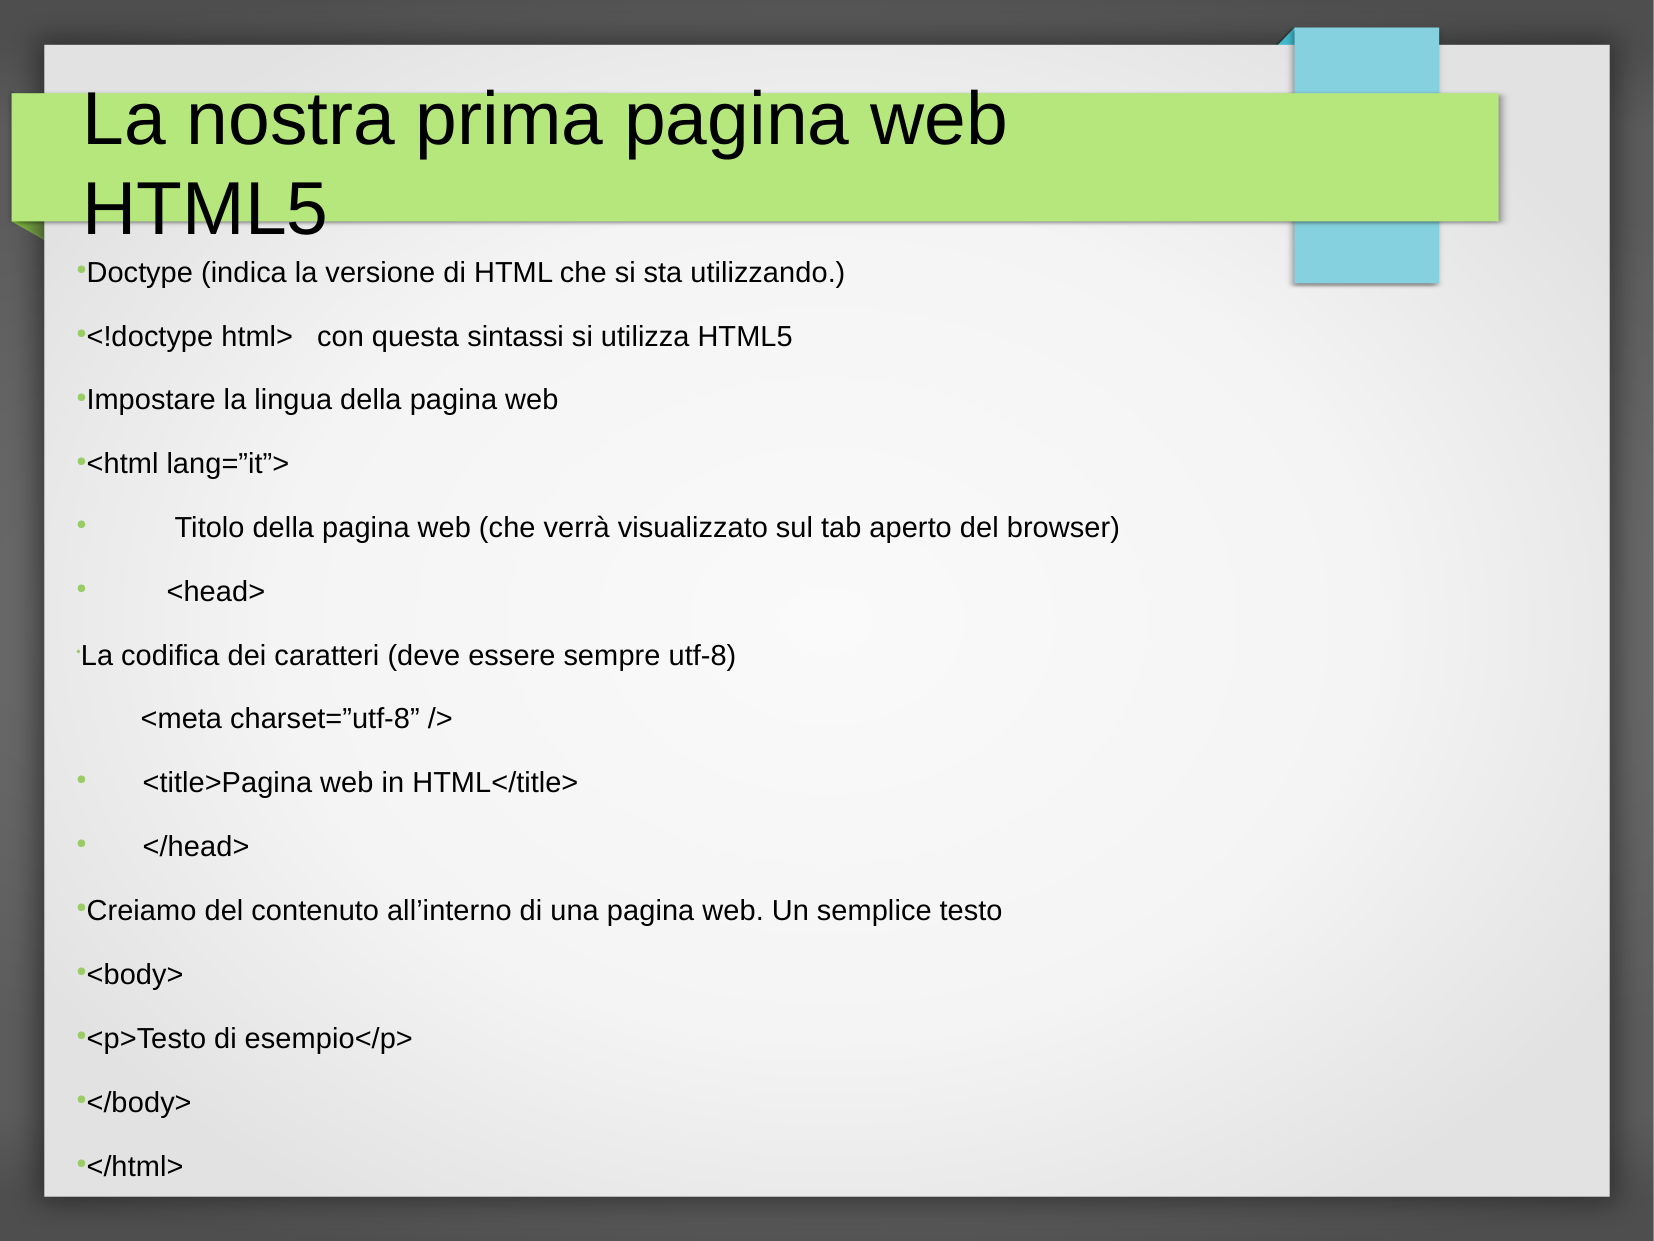

# La nostra prima pagina web HTML5
Doctype (indica la versione di HTML che si sta utilizzando.)
<!doctype html>   con questa sintassi si utilizza HTML5
Impostare la lingua della pagina web
<html lang=”it”>
 Titolo della pagina web (che verrà visualizzato sul tab aperto del browser)
          <head>
La codifica dei caratteri (deve essere sempre utf-8)
        <meta charset=”utf-8” />
       <title>Pagina web in HTML</title>
       </head>
Creiamo del contenuto all’interno di una pagina web. Un semplice testo
<body>
<p>Testo di esempio</p>
</body>
</html>